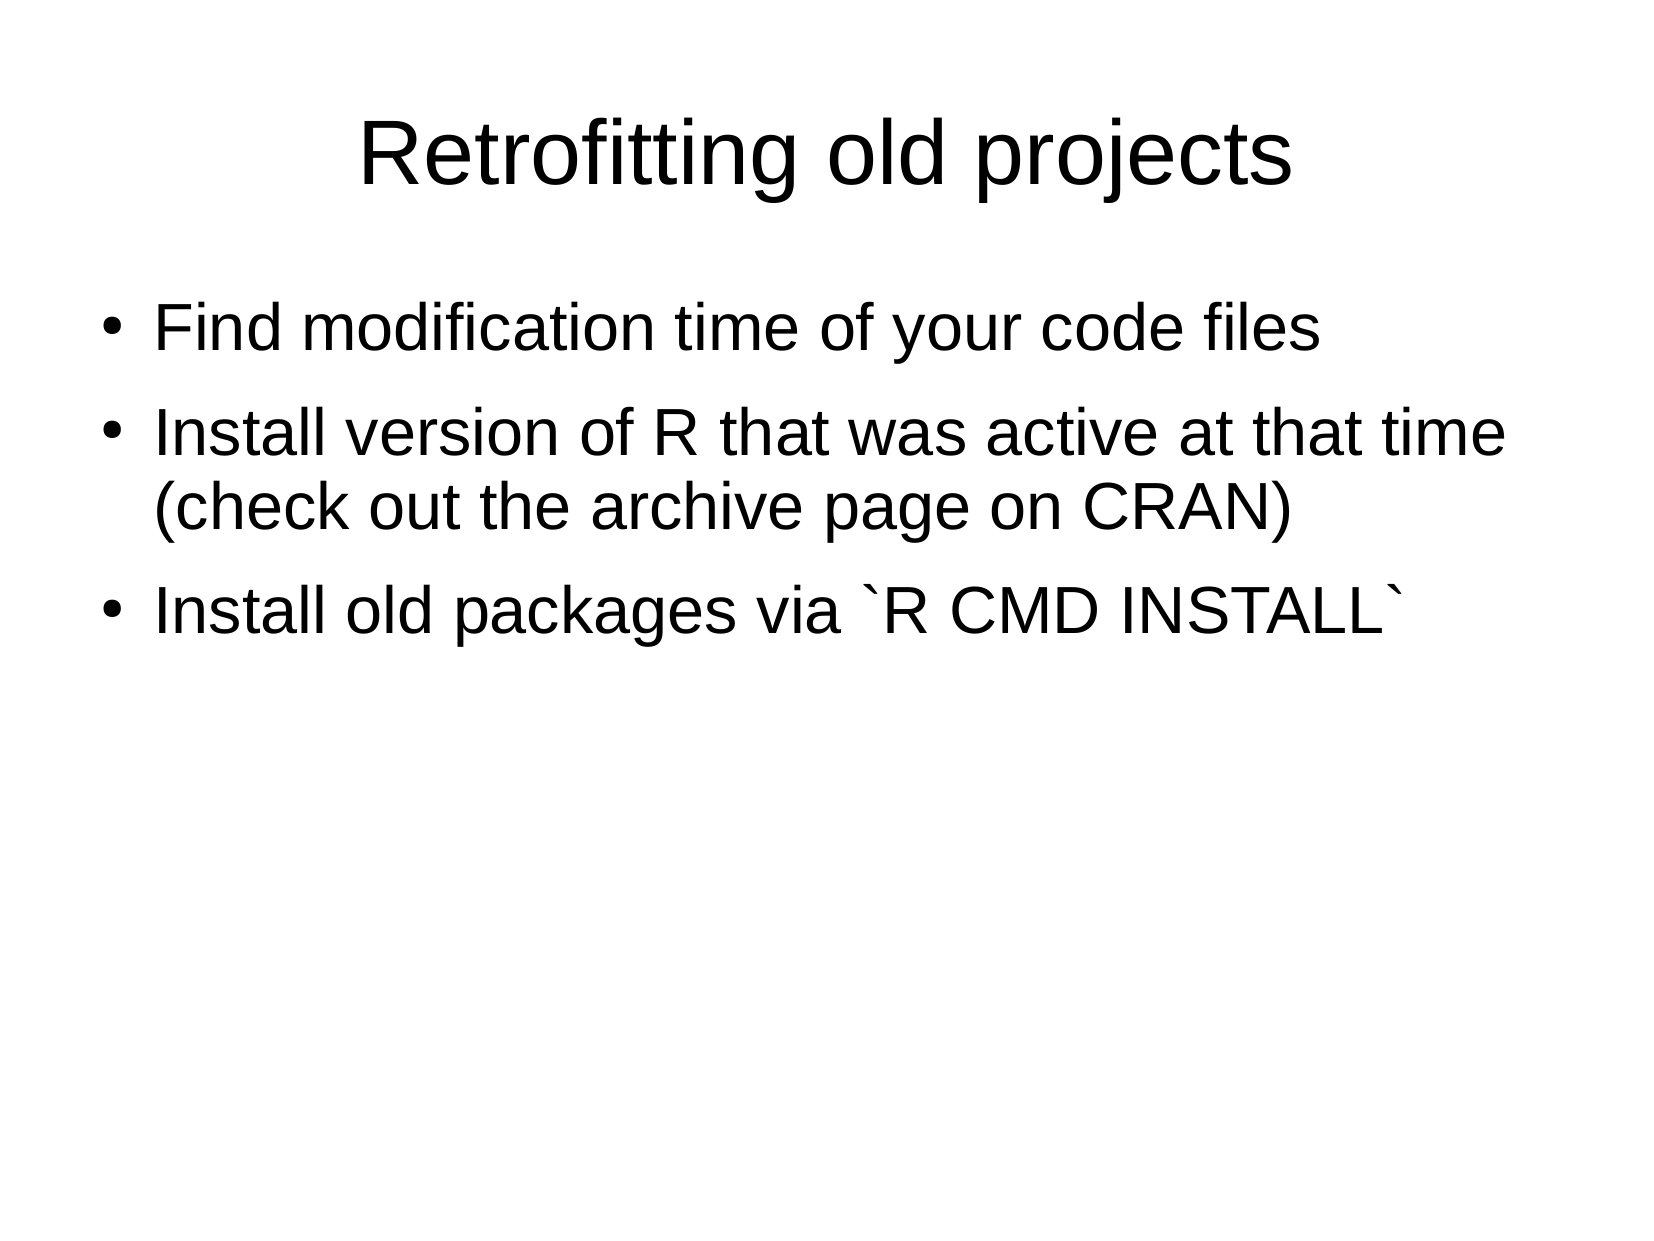

# Retrofitting old projects
Find modification time of your code files
Install version of R that was active at that time (check out the archive page on CRAN)
Install old packages via `R CMD INSTALL`